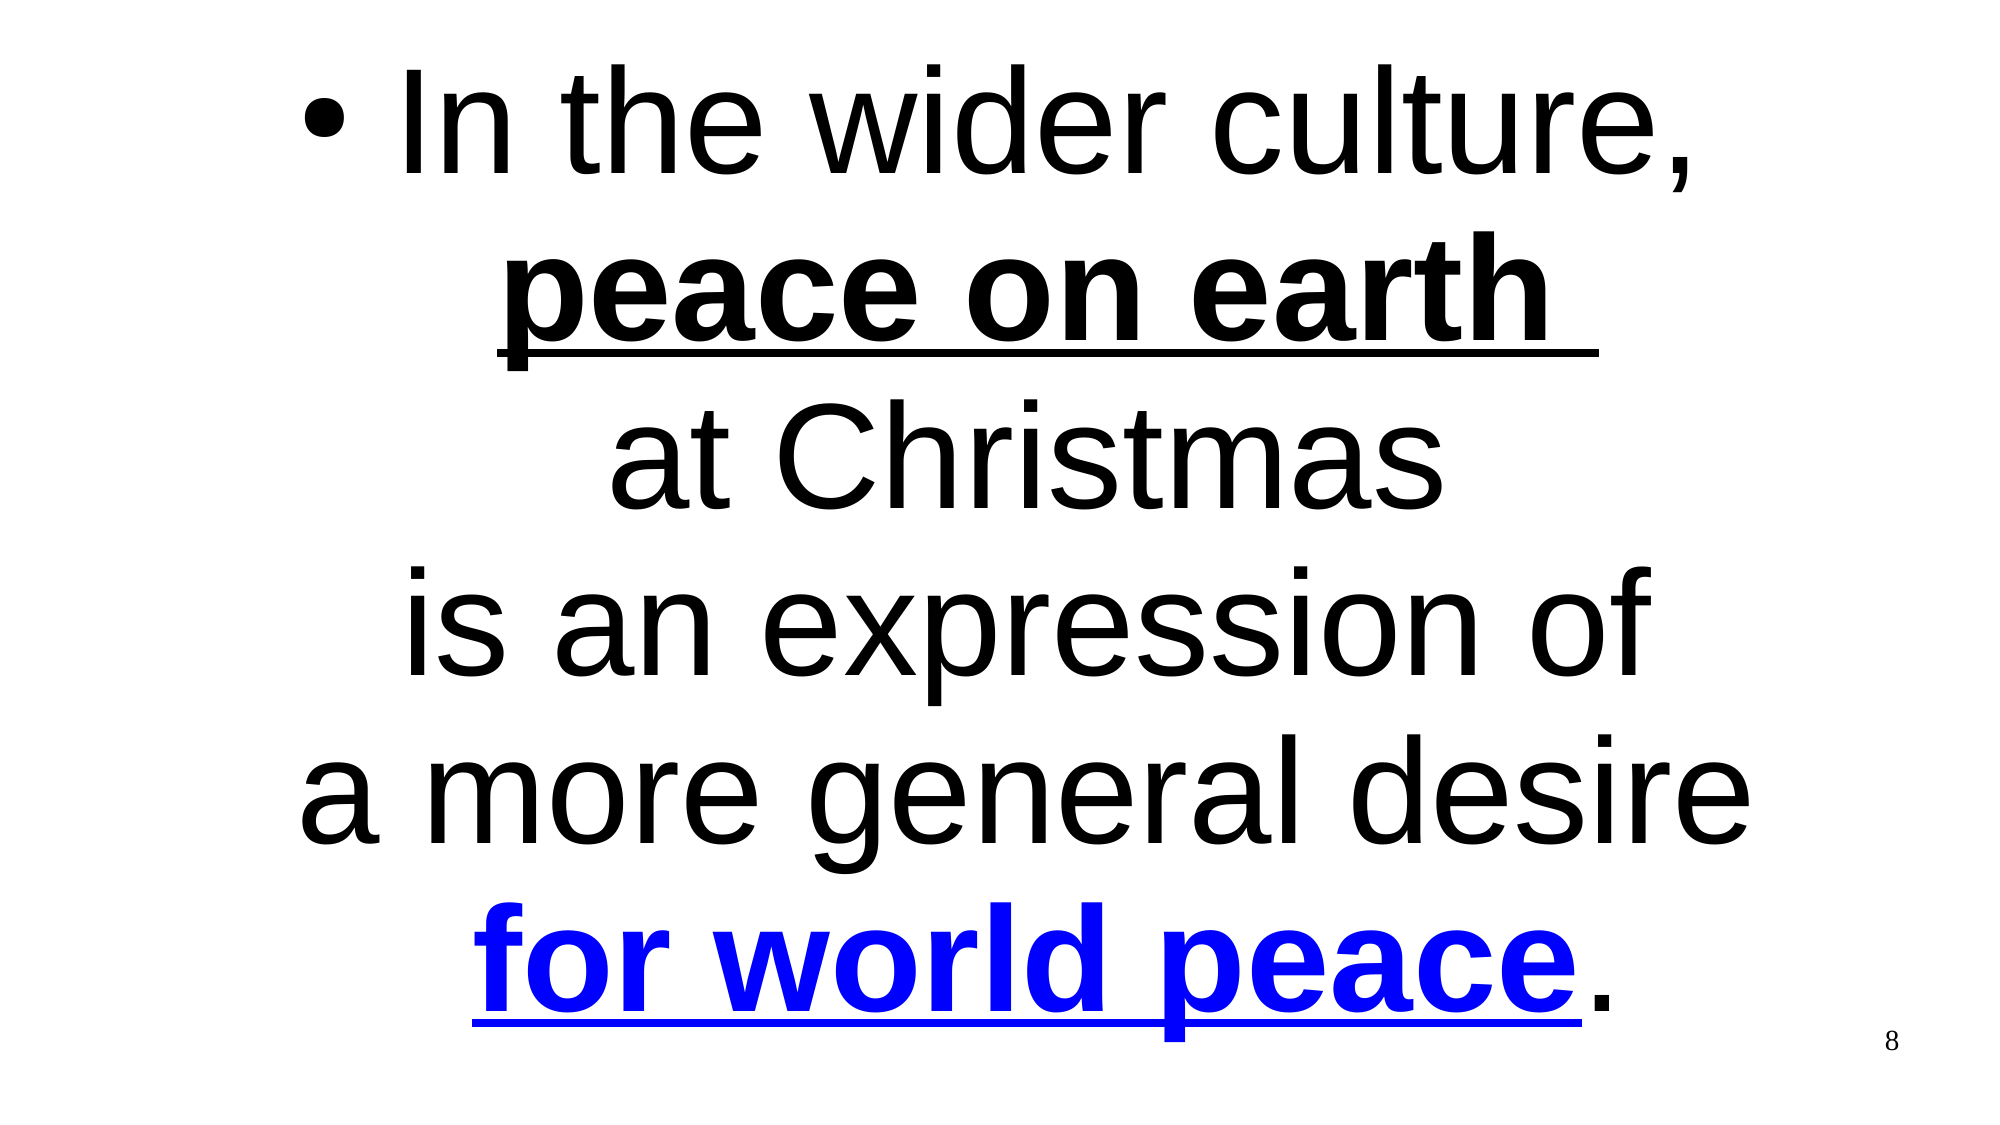

# In the wider culture, peace on earth at Christmas is an expression of a more general desire for world peace.
8